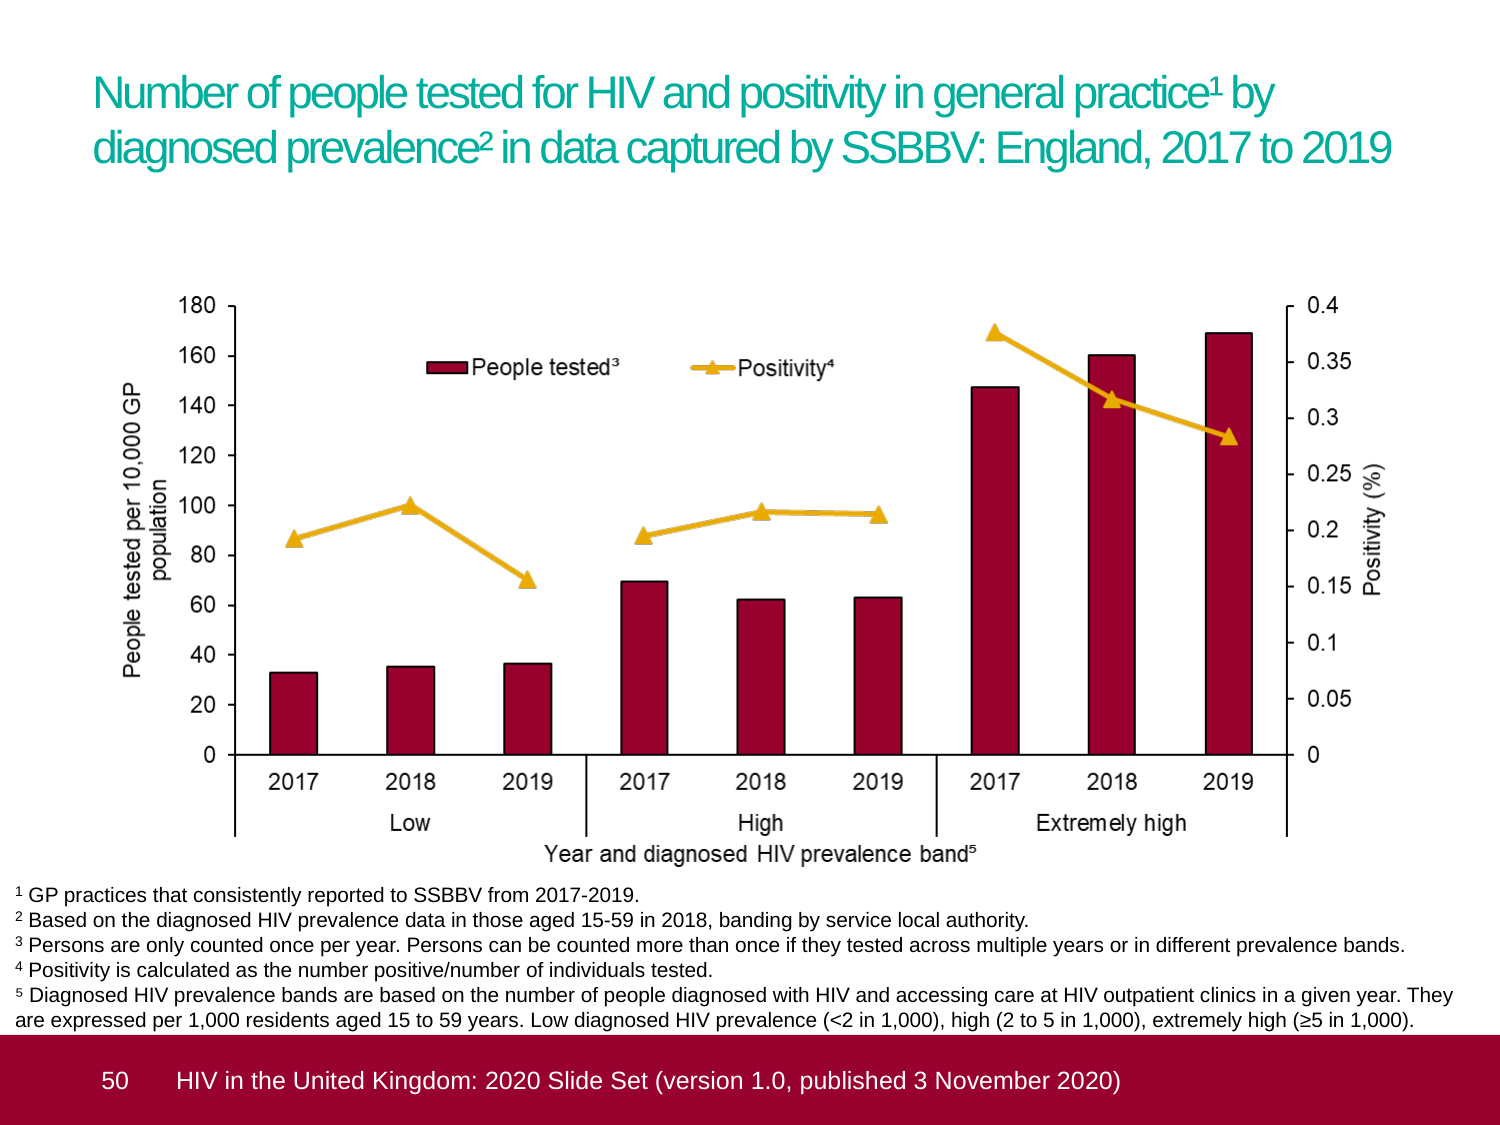

Number of people tested for HIV and positivity in general practice¹ by diagnosed prevalence² in data captured by SSBBV: England, 2017 to 2019
1 GP practices that consistently reported to SSBBV from 2017-2019.
2 Based on the diagnosed HIV prevalence data in those aged 15-59 in 2018, banding by service local authority.
3 Persons are only counted once per year. Persons can be counted more than once if they tested across multiple years or in different prevalence bands.
4 Positivity is calculated as the number positive/number of individuals tested.
⁵ Diagnosed HIV prevalence bands are based on the number of people diagnosed with HIV and accessing care at HIV outpatient clinics in a given year. They are expressed per 1,000 residents aged 15 to 59 years. Low diagnosed HIV prevalence (<2 in 1,000), high (2 to 5 in 1,000), extremely high (≥5 in 1,000).
HIV in the United Kingdom: 2020 Slide Set (version 1.0, published 3 November 2020)